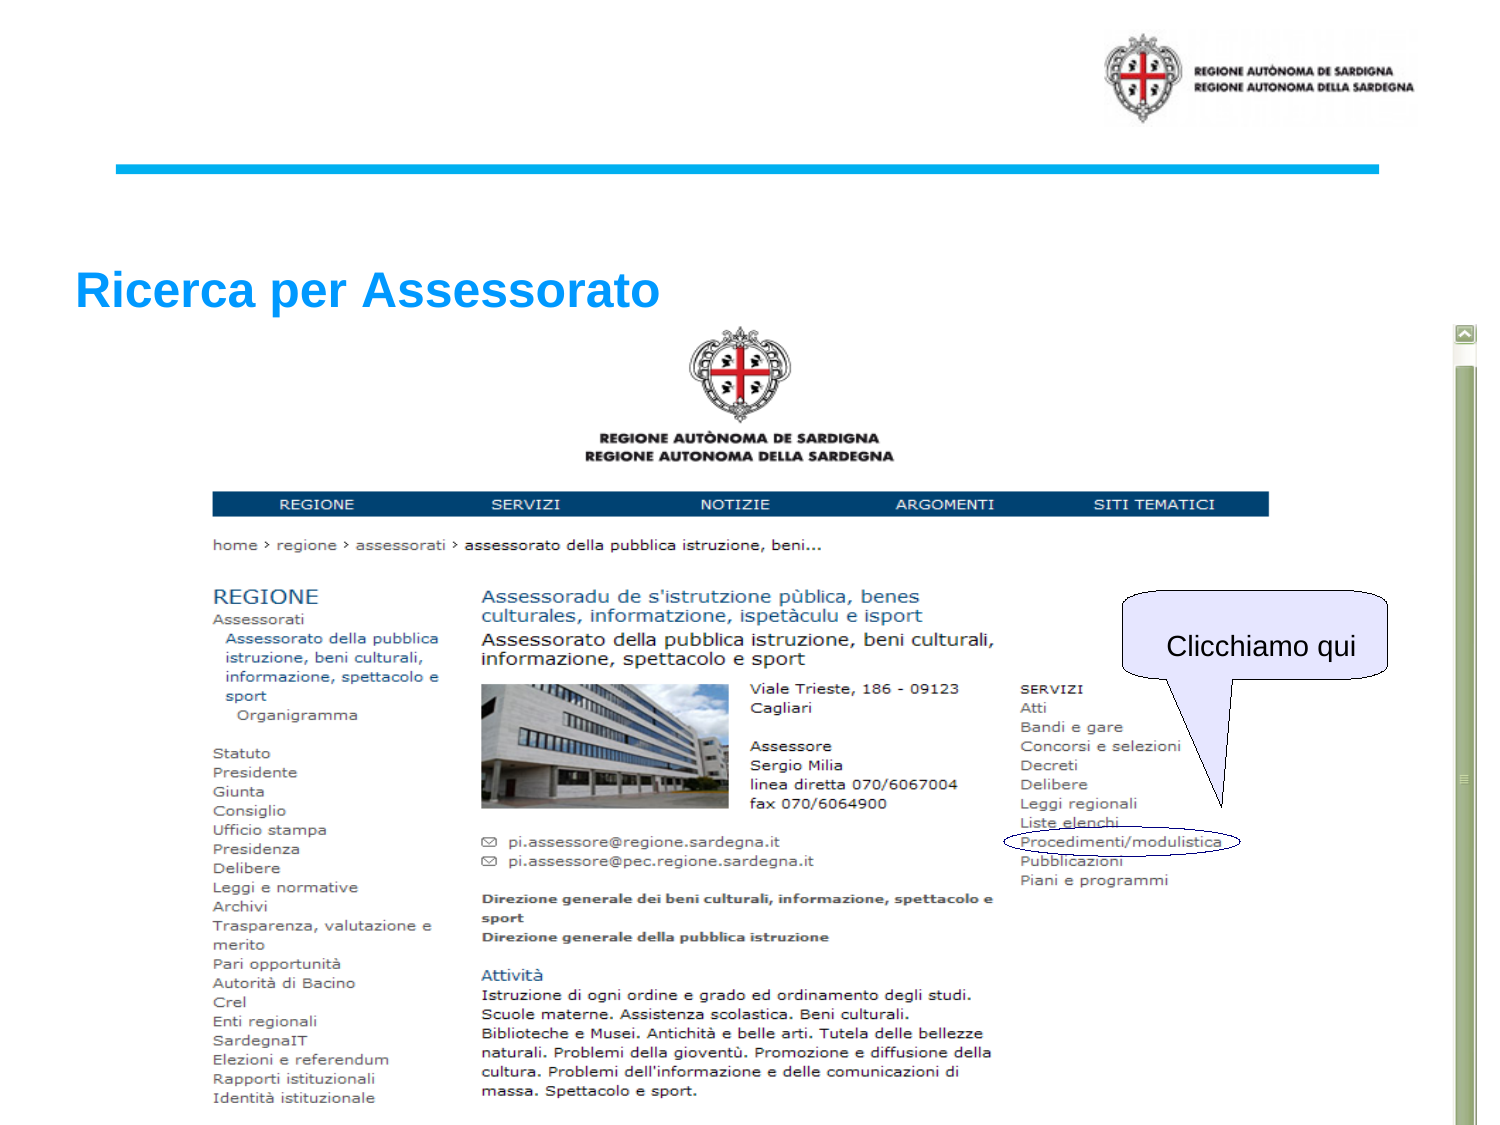

# Ricerca per Assessorato
Clicchiamo qui
15